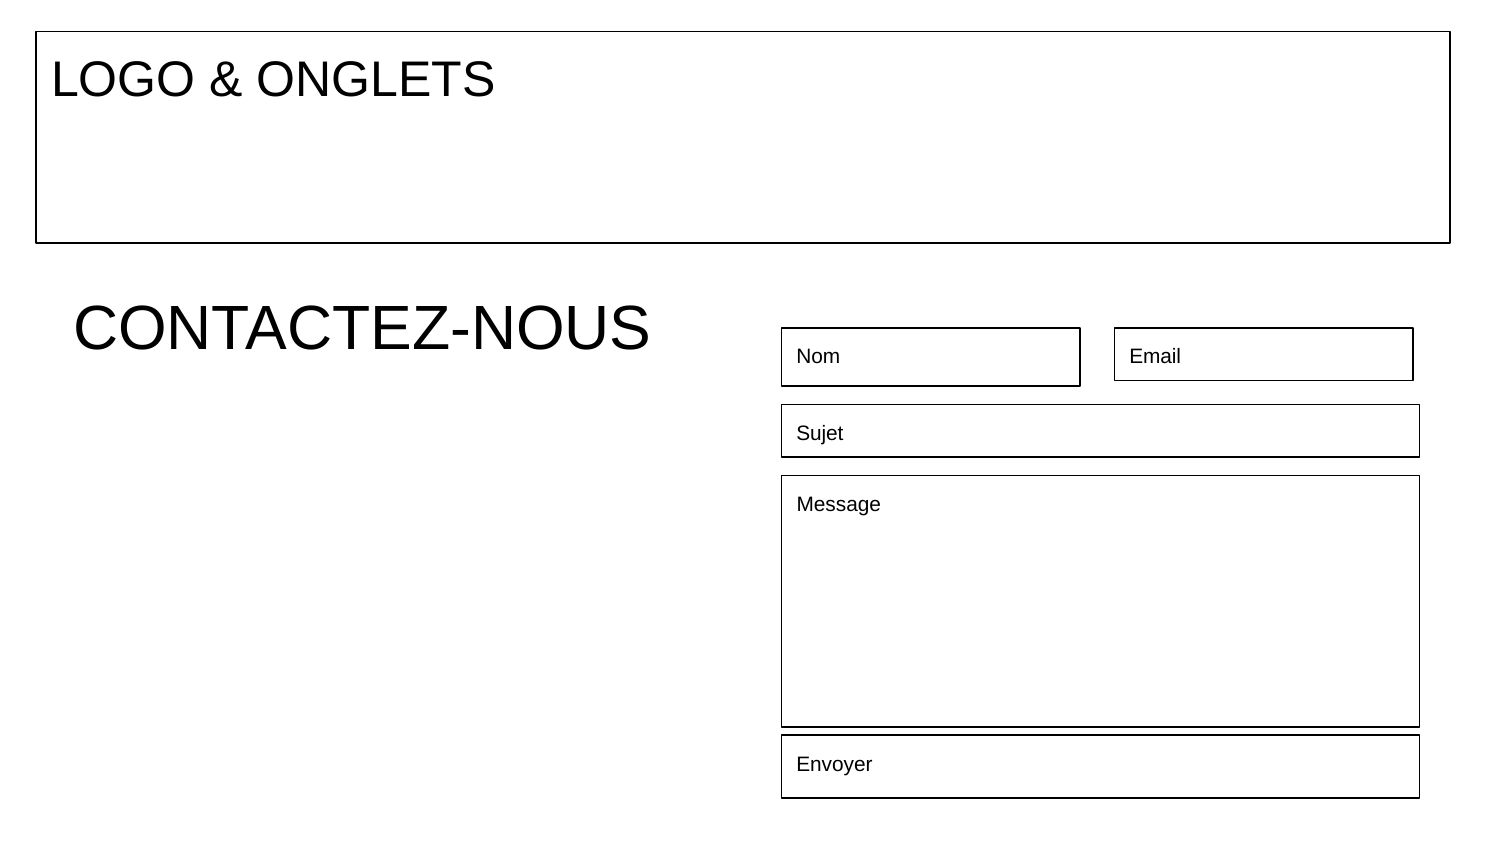

# LOGO & ONGLETS
CONTACTEZ-NOUS
Nom
Email
Sujet
Message
Envoyer